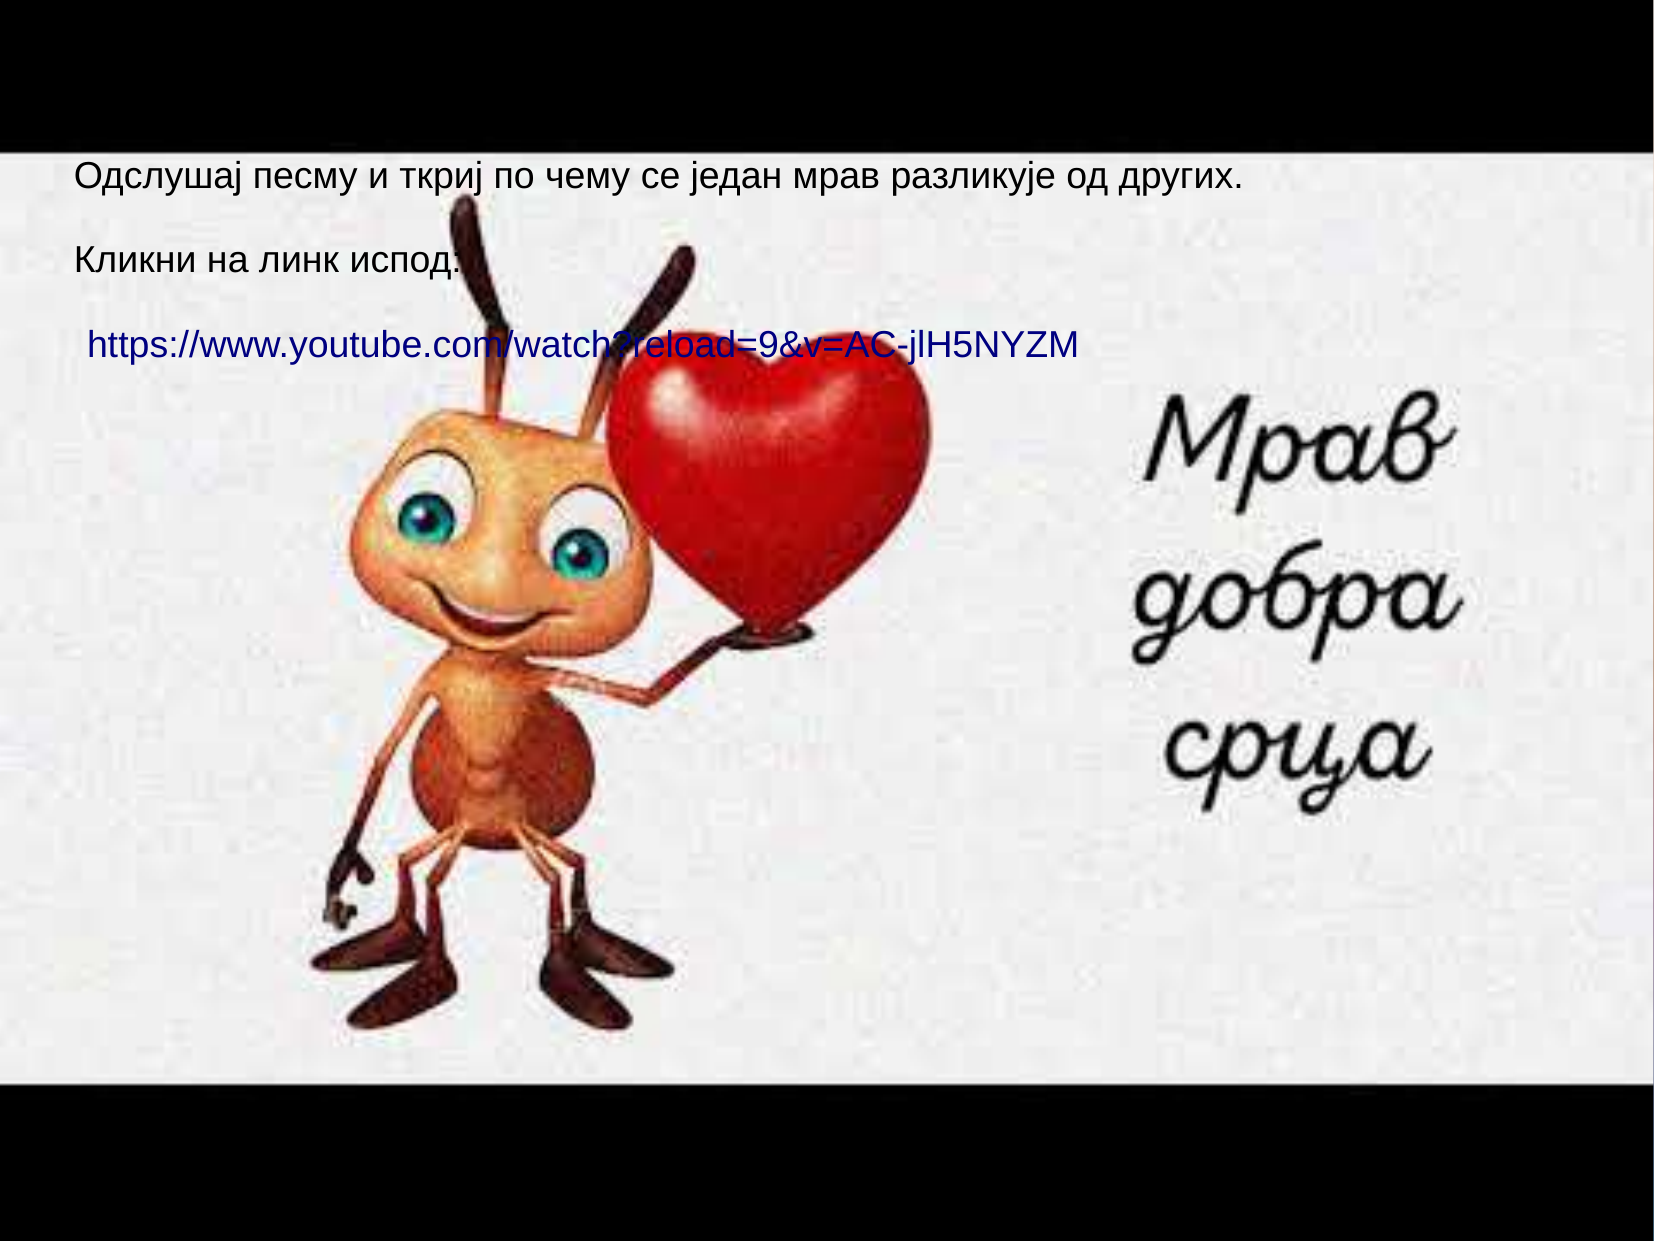

Одслушај песму и ткриј по чему се један мрав разликује од других.
Кликни на линк испод:
https://www.youtube.com/watch?reload=9&v=AC-jlH5NYZM